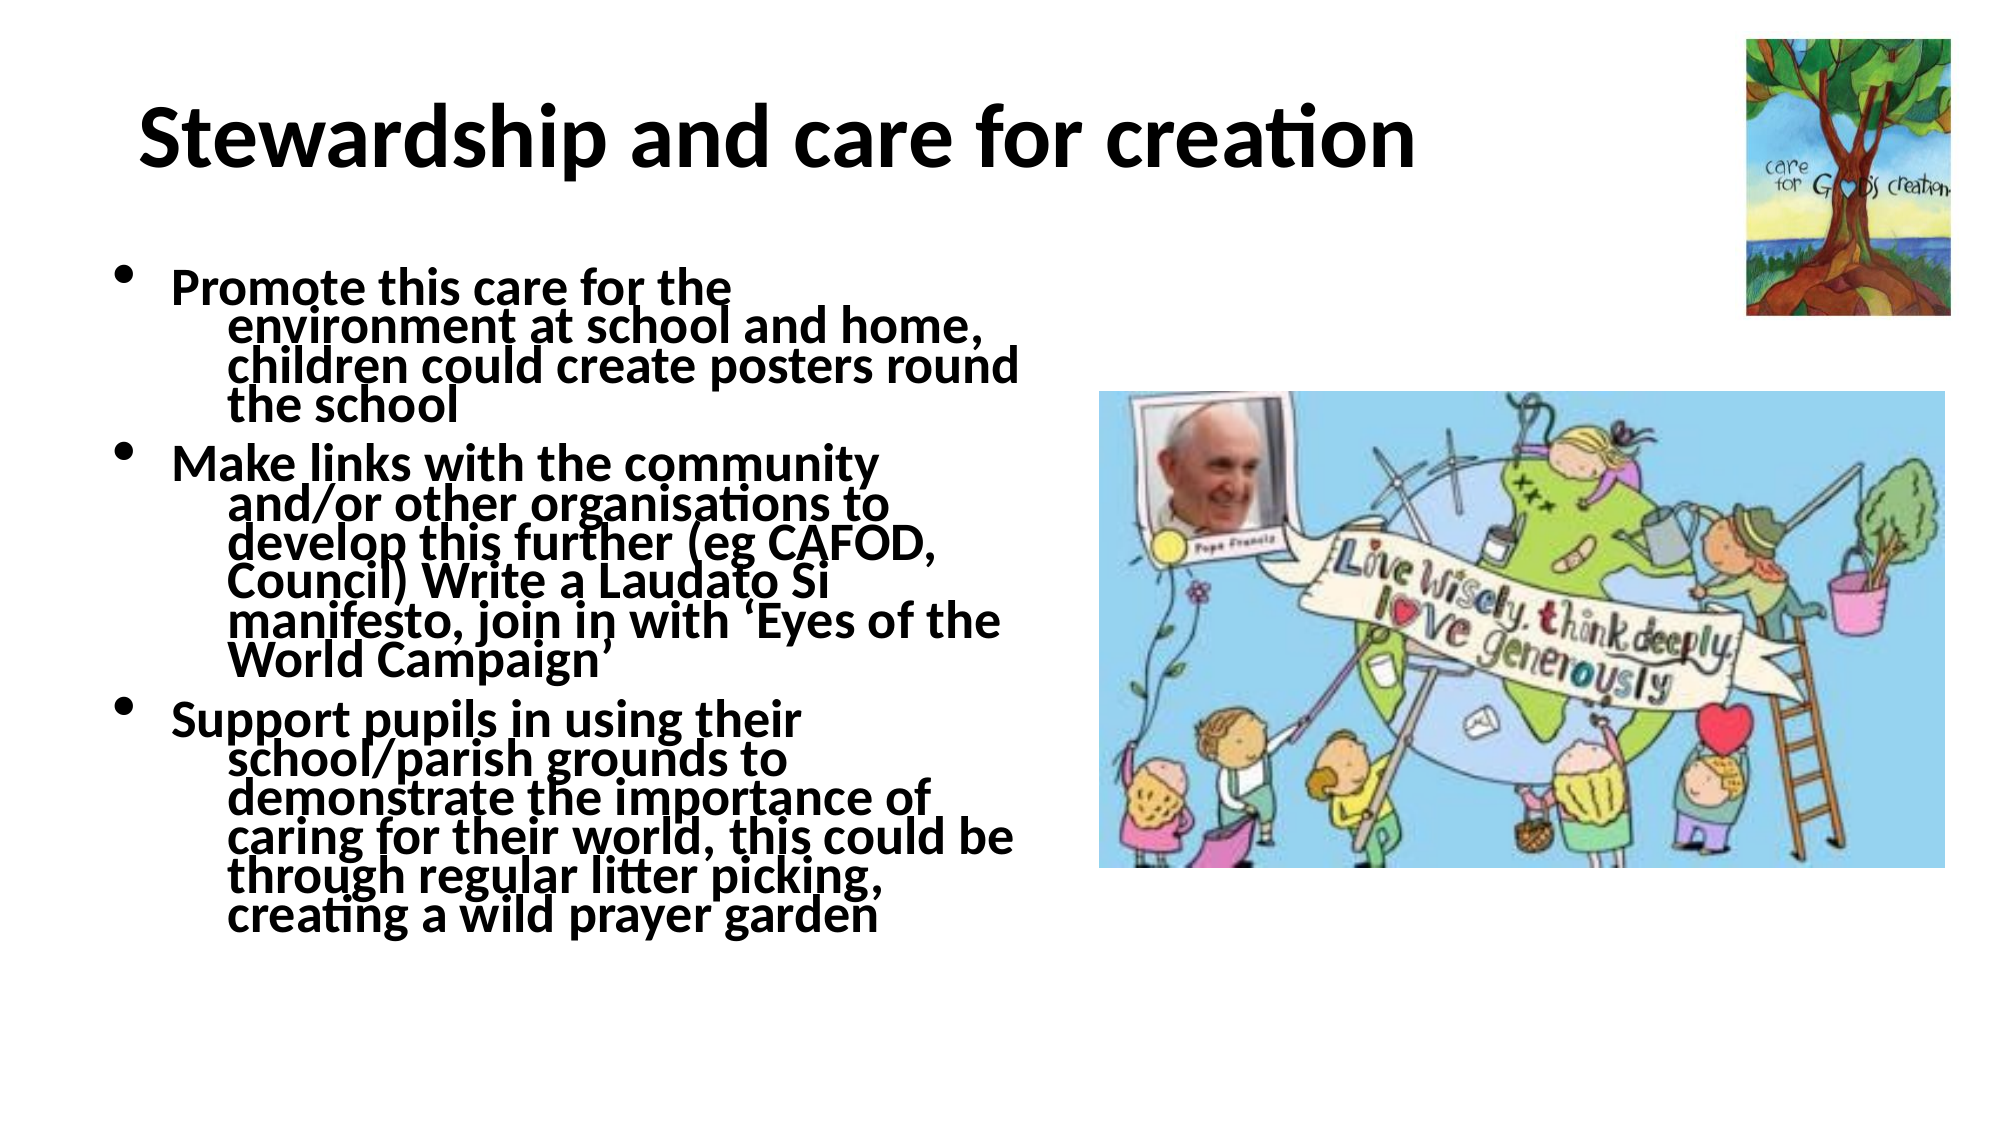

# Stewardship and care for creation
Promote this care for the environment at school and home, children could create posters round the school
Make links with the community and/or other organisations to develop this further (eg CAFOD, Council) Write a Laudato Si manifesto, join in with ‘Eyes of the World Campaign’
Support pupils in using their school/parish grounds to demonstrate the importance of caring for their world, this could be through regular litter picking, creating a wild prayer garden